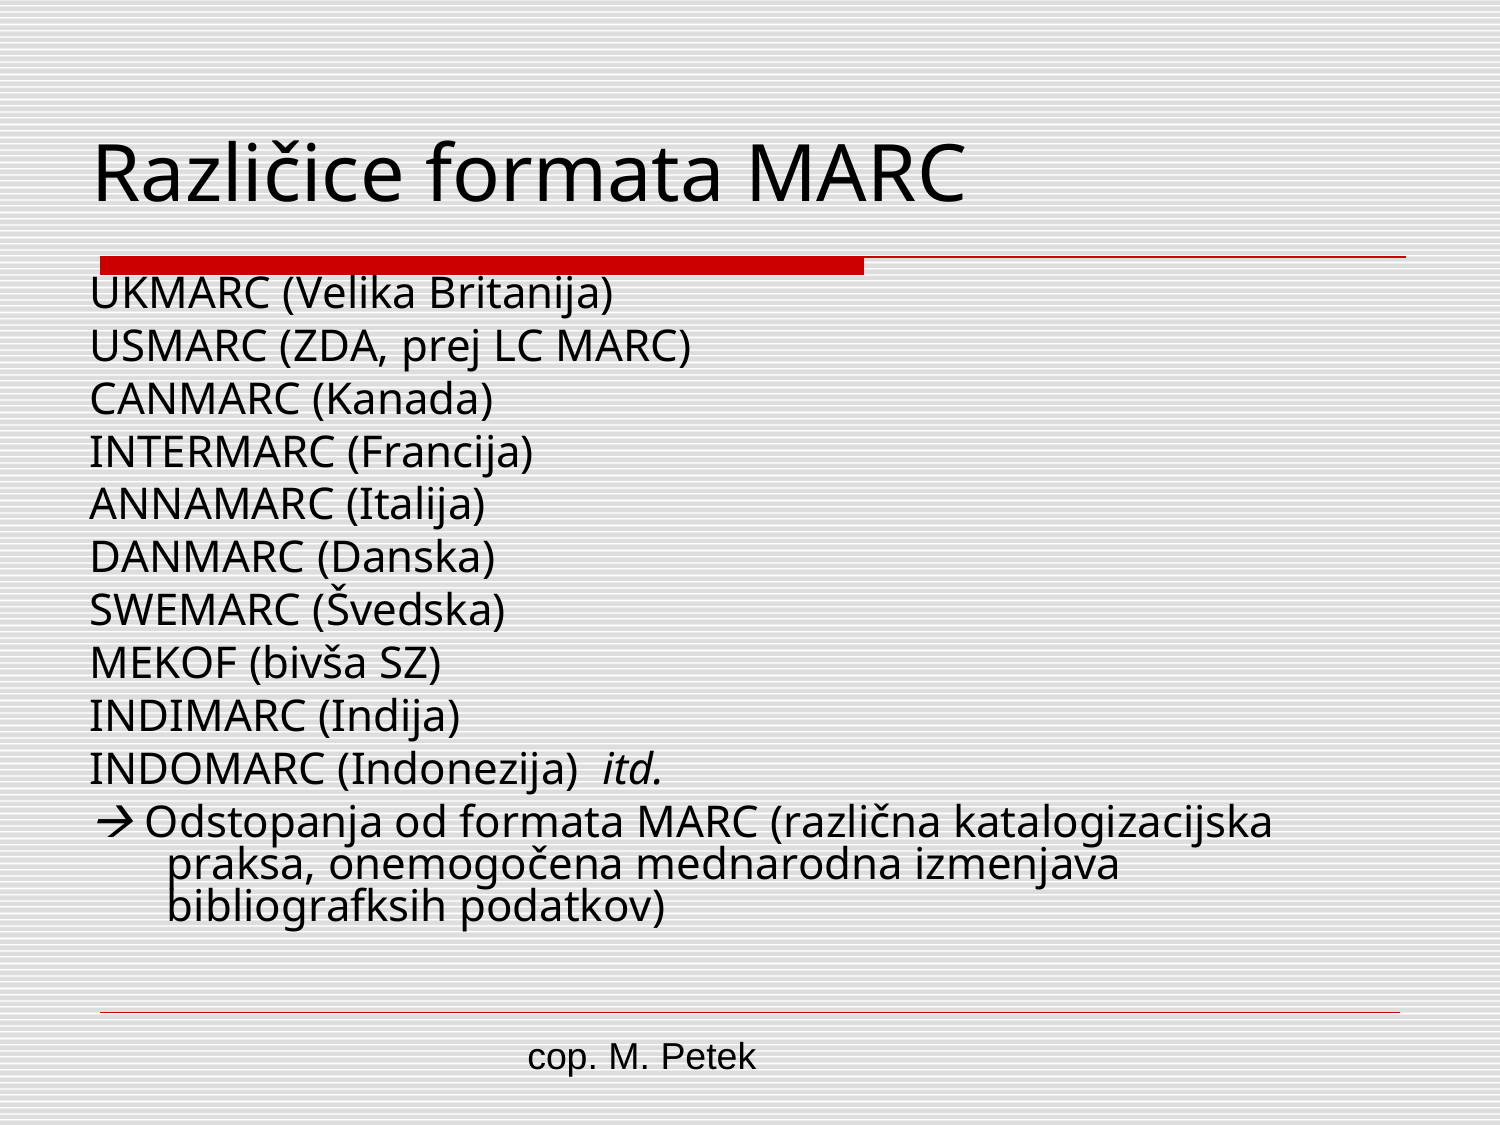

# Različice formata MARC
UKMARC (Velika Britanija)
USMARC (ZDA, prej LC MARC)
CANMARC (Kanada)
INTERMARC (Francija)
ANNAMARC (Italija)
DANMARC (Danska)
SWEMARC (Švedska)
MEKOF (bivša SZ)
INDIMARC (Indija)
INDOMARC (Indonezija) itd.
 Odstopanja od formata MARC (različna katalogizacijska praksa, onemogočena mednarodna izmenjava bibliografksih podatkov)
cop. M. Petek